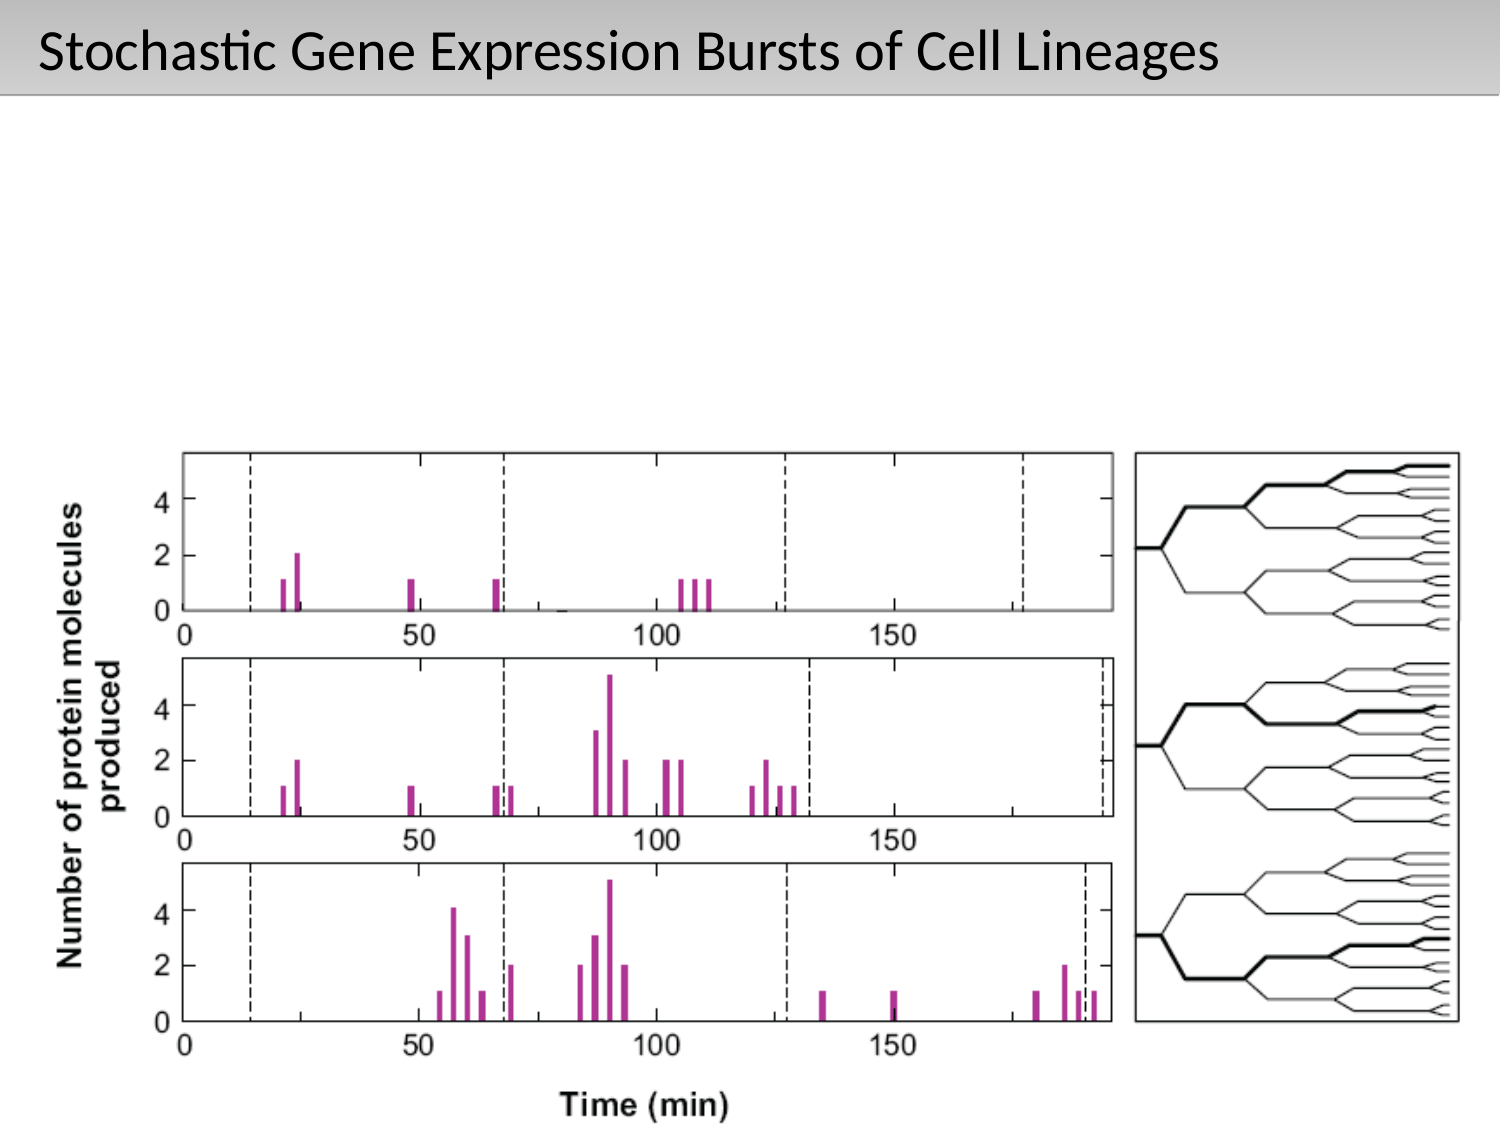

# Stochastic Gene Expression Bursts of Cell Lineages
Time traces of the expression of Tsr-Venus protein molecules (left) along three particular cell lineages (right) extracted from time-lapse fluorescence movies. The vertical axis is the number of protein molecules newly synthesized during the last three minutes. The dotted lines mark the cell division times. The time traces show that protein production occurs in random bursts, within which variable numbers of protein molecules are generated.